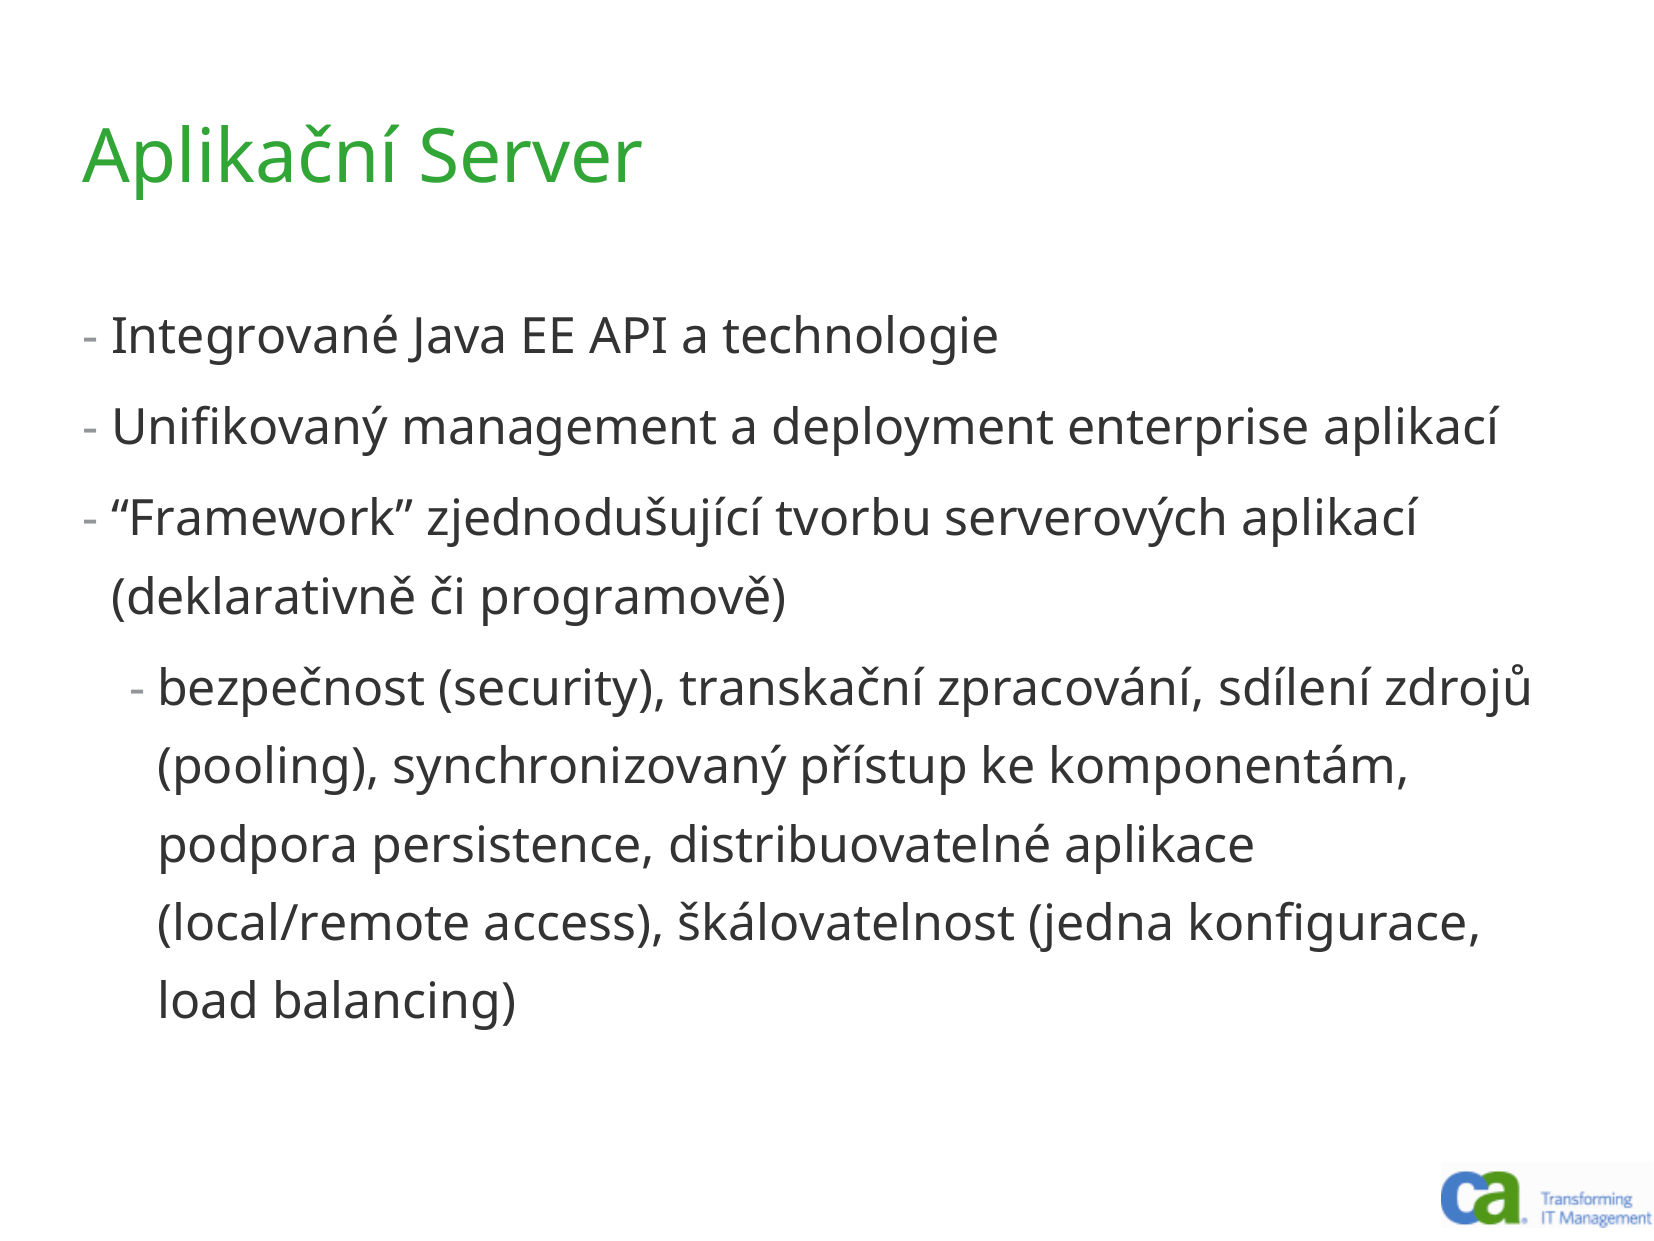

# Aplikační Server
Integrované Java EE API a technologie
Unifikovaný management a deployment enterprise aplikací
“Framework” zjednodušující tvorbu serverových aplikací (deklarativně či programově)
bezpečnost (security), transkační zpracování, sdílení zdrojů (pooling), synchronizovaný přístup ke komponentám, podpora persistence, distribuovatelné aplikace (local/remote access), škálovatelnost (jedna konfigurace, load balancing)